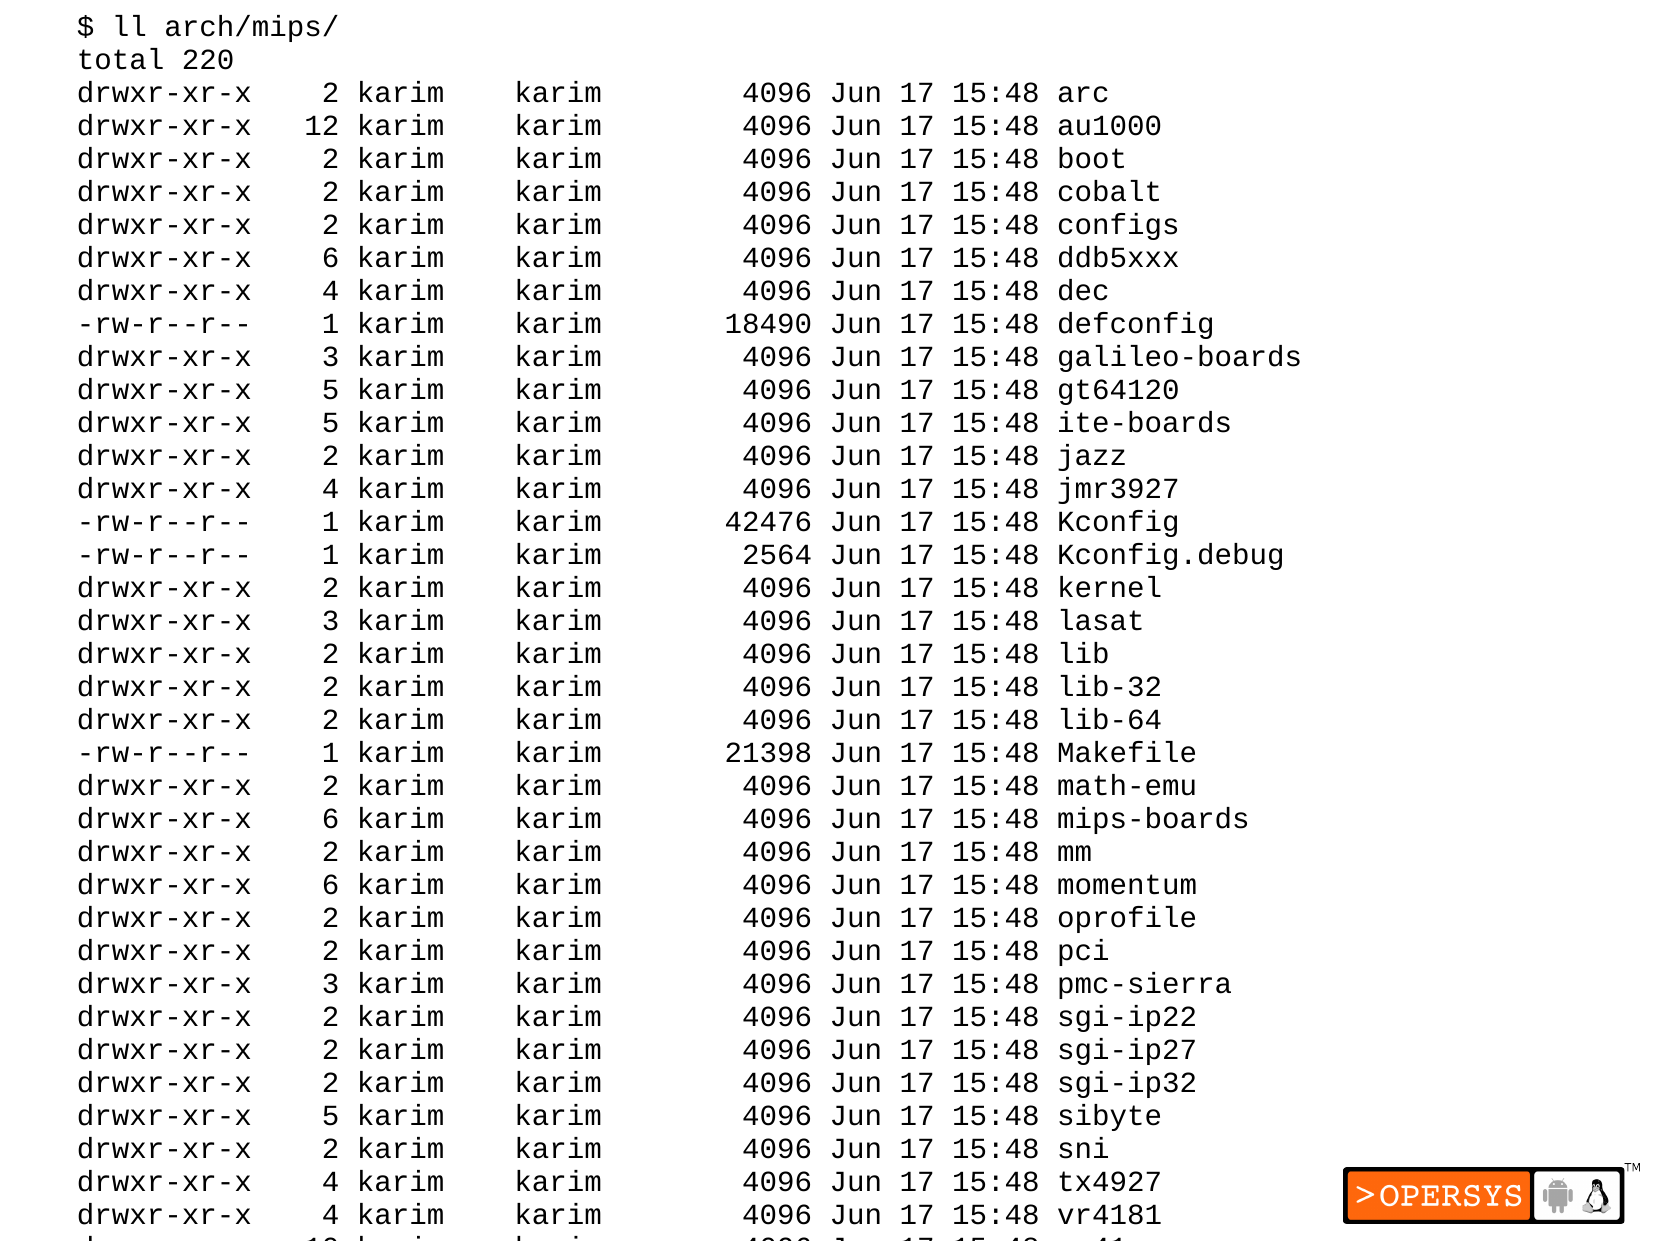

# $ ll arch/mips/
total 220
drwxr-xr-x 2 karim karim 4096 Jun 17 15:48 arc
drwxr-xr-x 12 karim karim 4096 Jun 17 15:48 au1000
drwxr-xr-x 2 karim karim 4096 Jun 17 15:48 boot
drwxr-xr-x 2 karim karim 4096 Jun 17 15:48 cobalt
drwxr-xr-x 2 karim karim 4096 Jun 17 15:48 configs
drwxr-xr-x 6 karim karim 4096 Jun 17 15:48 ddb5xxx
drwxr-xr-x 4 karim karim 4096 Jun 17 15:48 dec
-rw-r--r-- 1 karim karim 18490 Jun 17 15:48 defconfig
drwxr-xr-x 3 karim karim 4096 Jun 17 15:48 galileo-boards
drwxr-xr-x 5 karim karim 4096 Jun 17 15:48 gt64120
drwxr-xr-x 5 karim karim 4096 Jun 17 15:48 ite-boards
drwxr-xr-x 2 karim karim 4096 Jun 17 15:48 jazz
drwxr-xr-x 4 karim karim 4096 Jun 17 15:48 jmr3927
-rw-r--r-- 1 karim karim 42476 Jun 17 15:48 Kconfig
-rw-r--r-- 1 karim karim 2564 Jun 17 15:48 Kconfig.debug
drwxr-xr-x 2 karim karim 4096 Jun 17 15:48 kernel
drwxr-xr-x 3 karim karim 4096 Jun 17 15:48 lasat
drwxr-xr-x 2 karim karim 4096 Jun 17 15:48 lib
drwxr-xr-x 2 karim karim 4096 Jun 17 15:48 lib-32
drwxr-xr-x 2 karim karim 4096 Jun 17 15:48 lib-64
-rw-r--r-- 1 karim karim 21398 Jun 17 15:48 Makefile
drwxr-xr-x 2 karim karim 4096 Jun 17 15:48 math-emu
drwxr-xr-x 6 karim karim 4096 Jun 17 15:48 mips-boards
drwxr-xr-x 2 karim karim 4096 Jun 17 15:48 mm
drwxr-xr-x 6 karim karim 4096 Jun 17 15:48 momentum
drwxr-xr-x 2 karim karim 4096 Jun 17 15:48 oprofile
drwxr-xr-x 2 karim karim 4096 Jun 17 15:48 pci
drwxr-xr-x 3 karim karim 4096 Jun 17 15:48 pmc-sierra
drwxr-xr-x 2 karim karim 4096 Jun 17 15:48 sgi-ip22
drwxr-xr-x 2 karim karim 4096 Jun 17 15:48 sgi-ip27
drwxr-xr-x 2 karim karim 4096 Jun 17 15:48 sgi-ip32
drwxr-xr-x 5 karim karim 4096 Jun 17 15:48 sibyte
drwxr-xr-x 2 karim karim 4096 Jun 17 15:48 sni
drwxr-xr-x 4 karim karim 4096 Jun 17 15:48 tx4927
drwxr-xr-x 4 karim karim 4096 Jun 17 15:48 vr4181
drwxr-xr-x 10 karim karim 4096 Jun 17 15:48 vr41xx